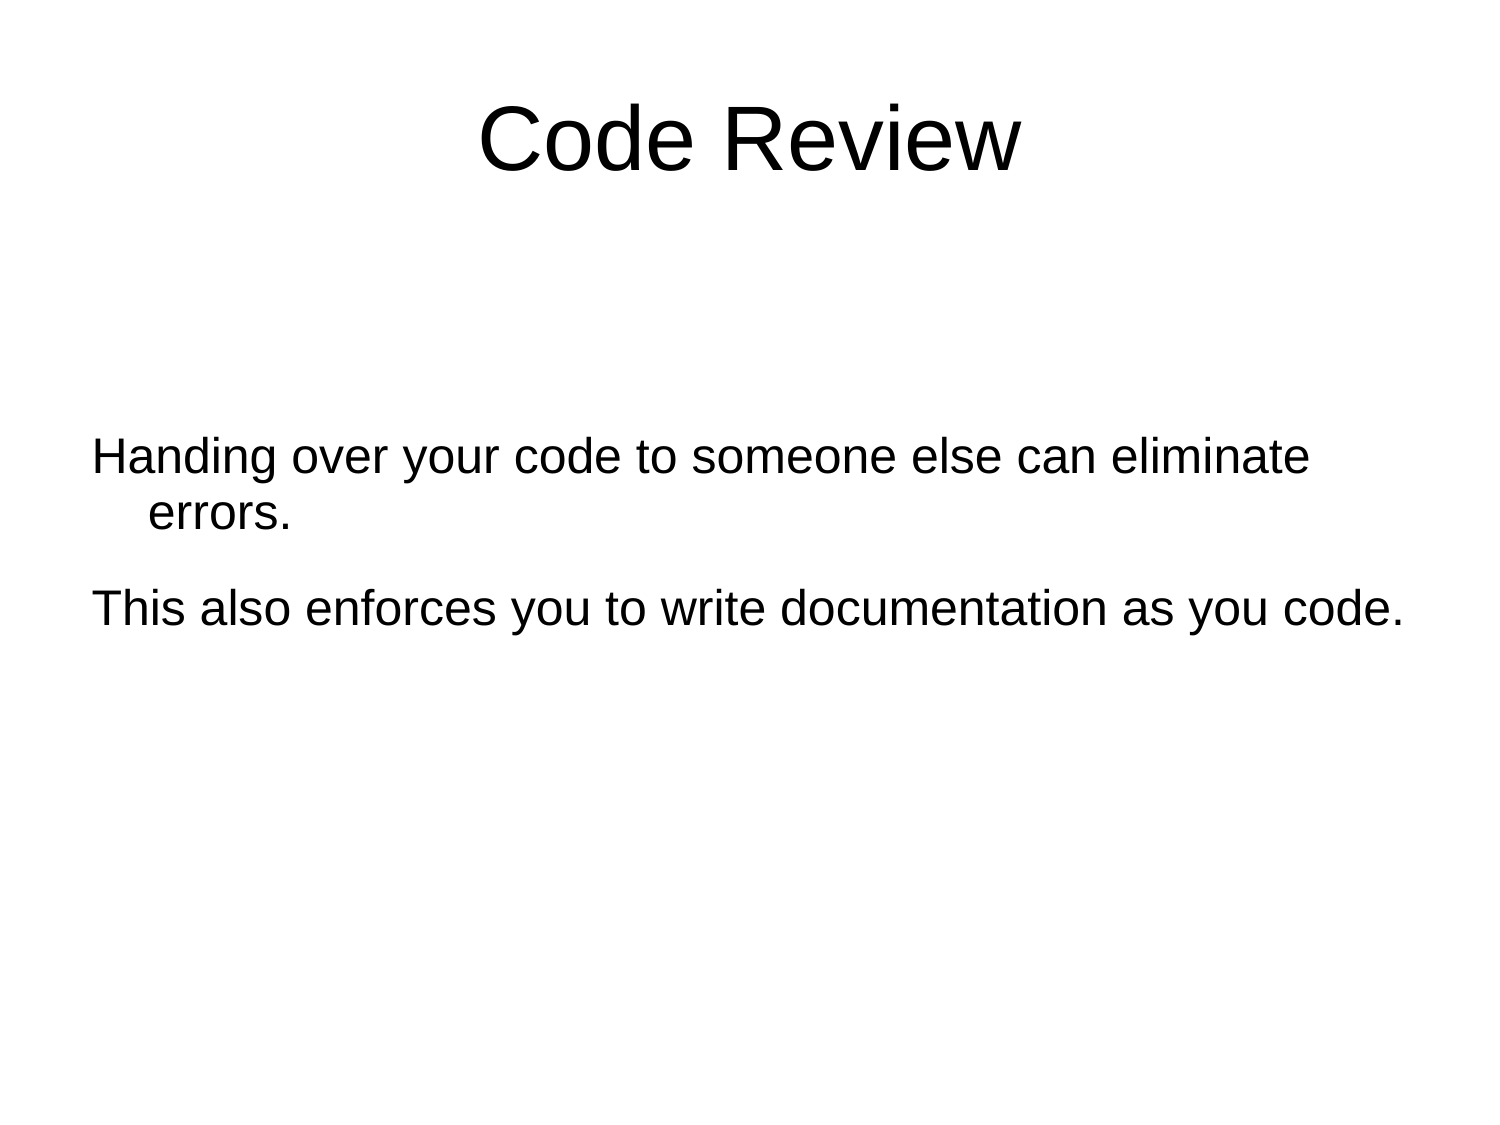

# Code Review
Handing over your code to someone else can eliminate errors.
This also enforces you to write documentation as you code.